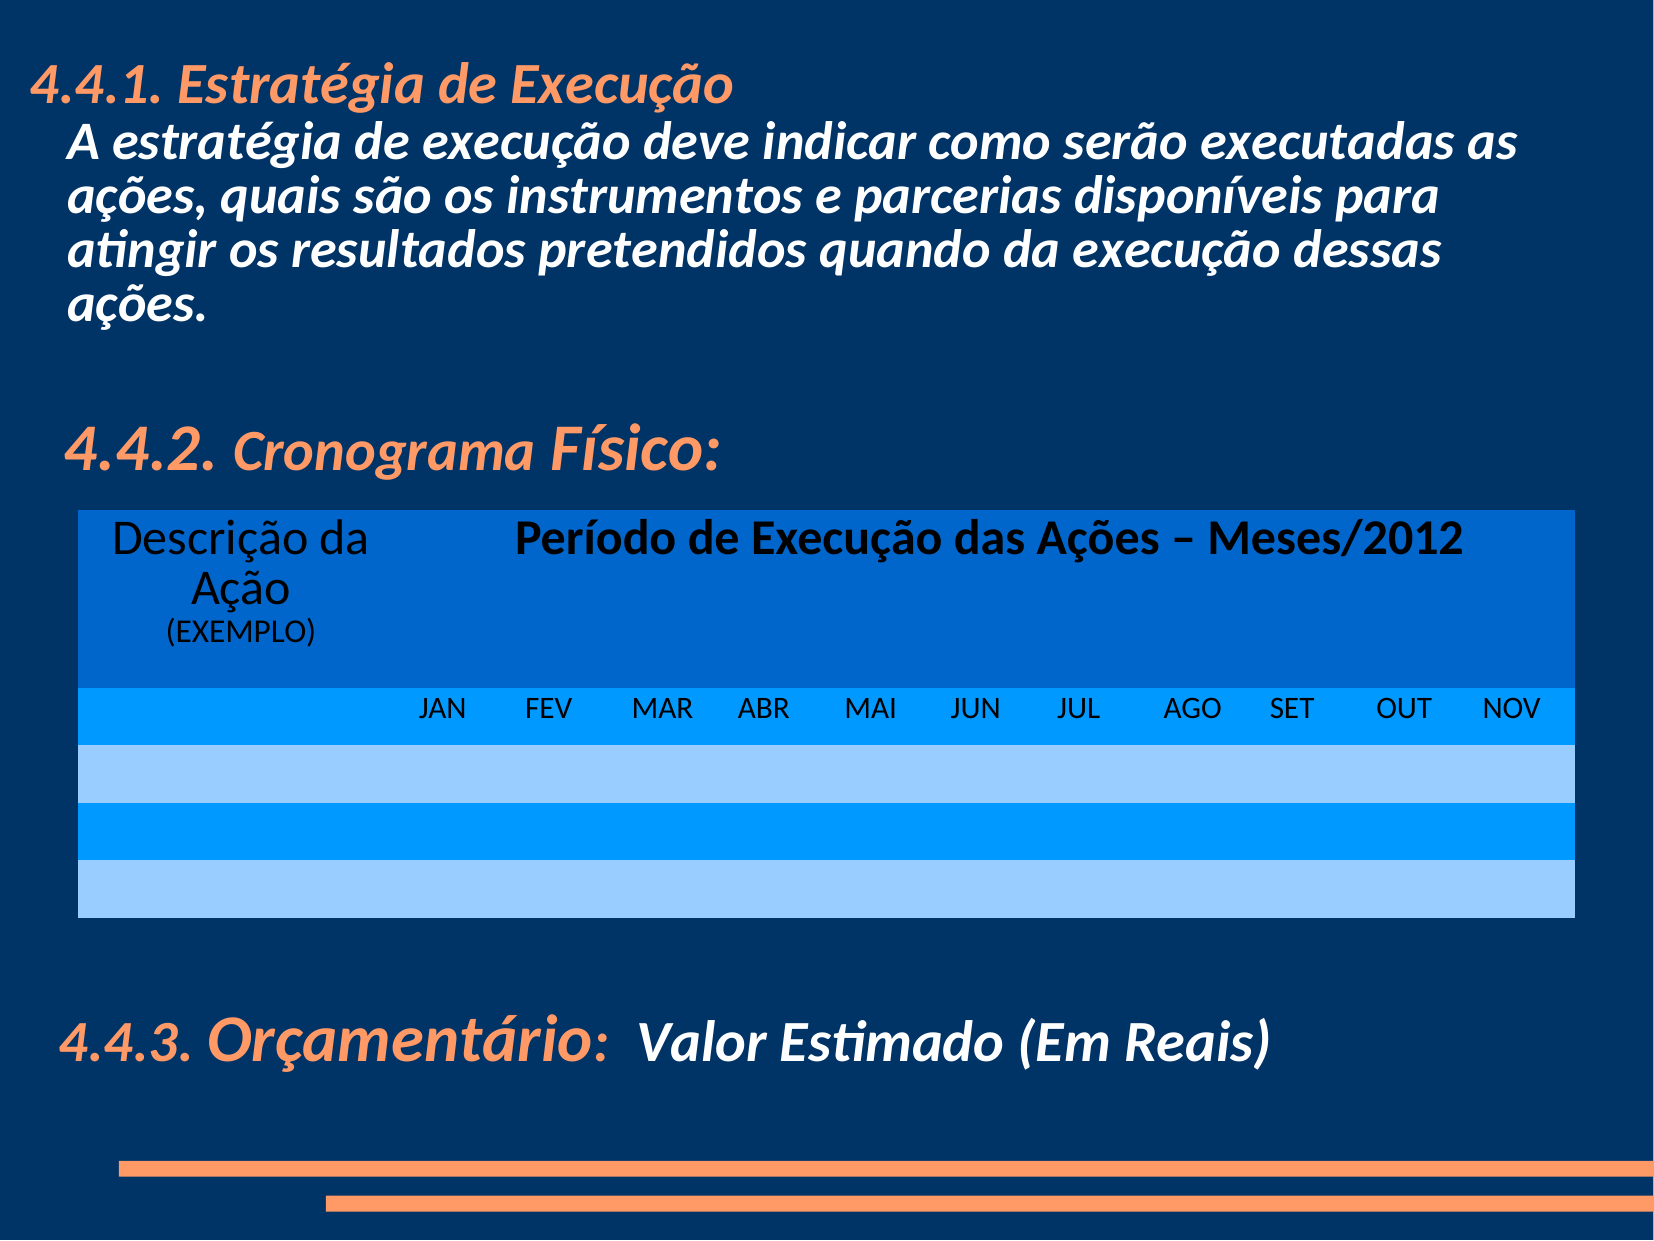

# 4.4.1. Estratégia de Execução A estratégia de execução deve indicar como serão executadas as ações, quais são os instrumentos e parcerias disponíveis para atingir os resultados pretendidos quando da execução dessas ações.
4.4.2. Cronograma Físico:
| Descrição da Ação (EXEMPLO) | Período de Execução das Ações – Meses/2012 | | | | | | | | | | |
| --- | --- | --- | --- | --- | --- | --- | --- | --- | --- | --- | --- |
| | JAN | FEV | MAR | ABR | MAI | JUN | JUL | AGO | SET | OUT | NOV |
| | | | | | | | | | | | |
| | | | | | | | | | | | |
| | | | | | | | | | | | |
4.4.3. Orçamentário: Valor Estimado (Em Reais)